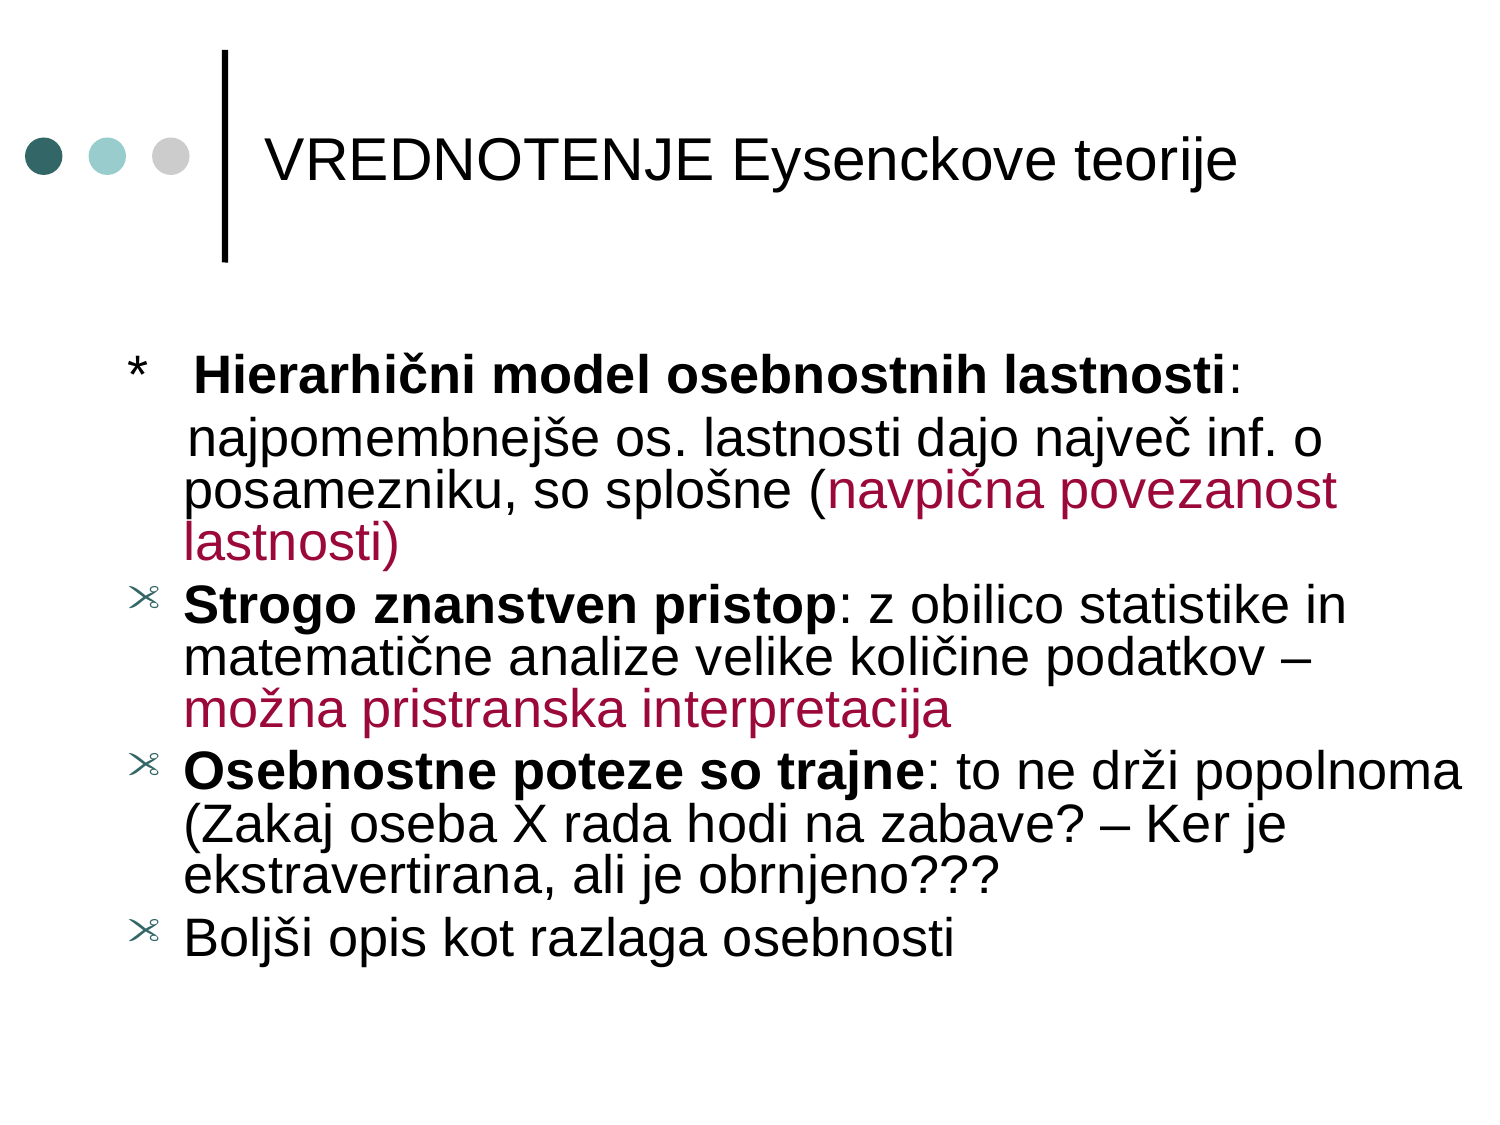

# VREDNOTENJE Eysenckove teorije
* Hierarhični model osebnostnih lastnosti:
 najpomembnejše os. lastnosti dajo največ inf. o posamezniku, so splošne (navpična povezanost lastnosti)
Strogo znanstven pristop: z obilico statistike in matematične analize velike količine podatkov – možna pristranska interpretacija
Osebnostne poteze so trajne: to ne drži popolnoma (Zakaj oseba X rada hodi na zabave? – Ker je ekstravertirana, ali je obrnjeno???
Boljši opis kot razlaga osebnosti